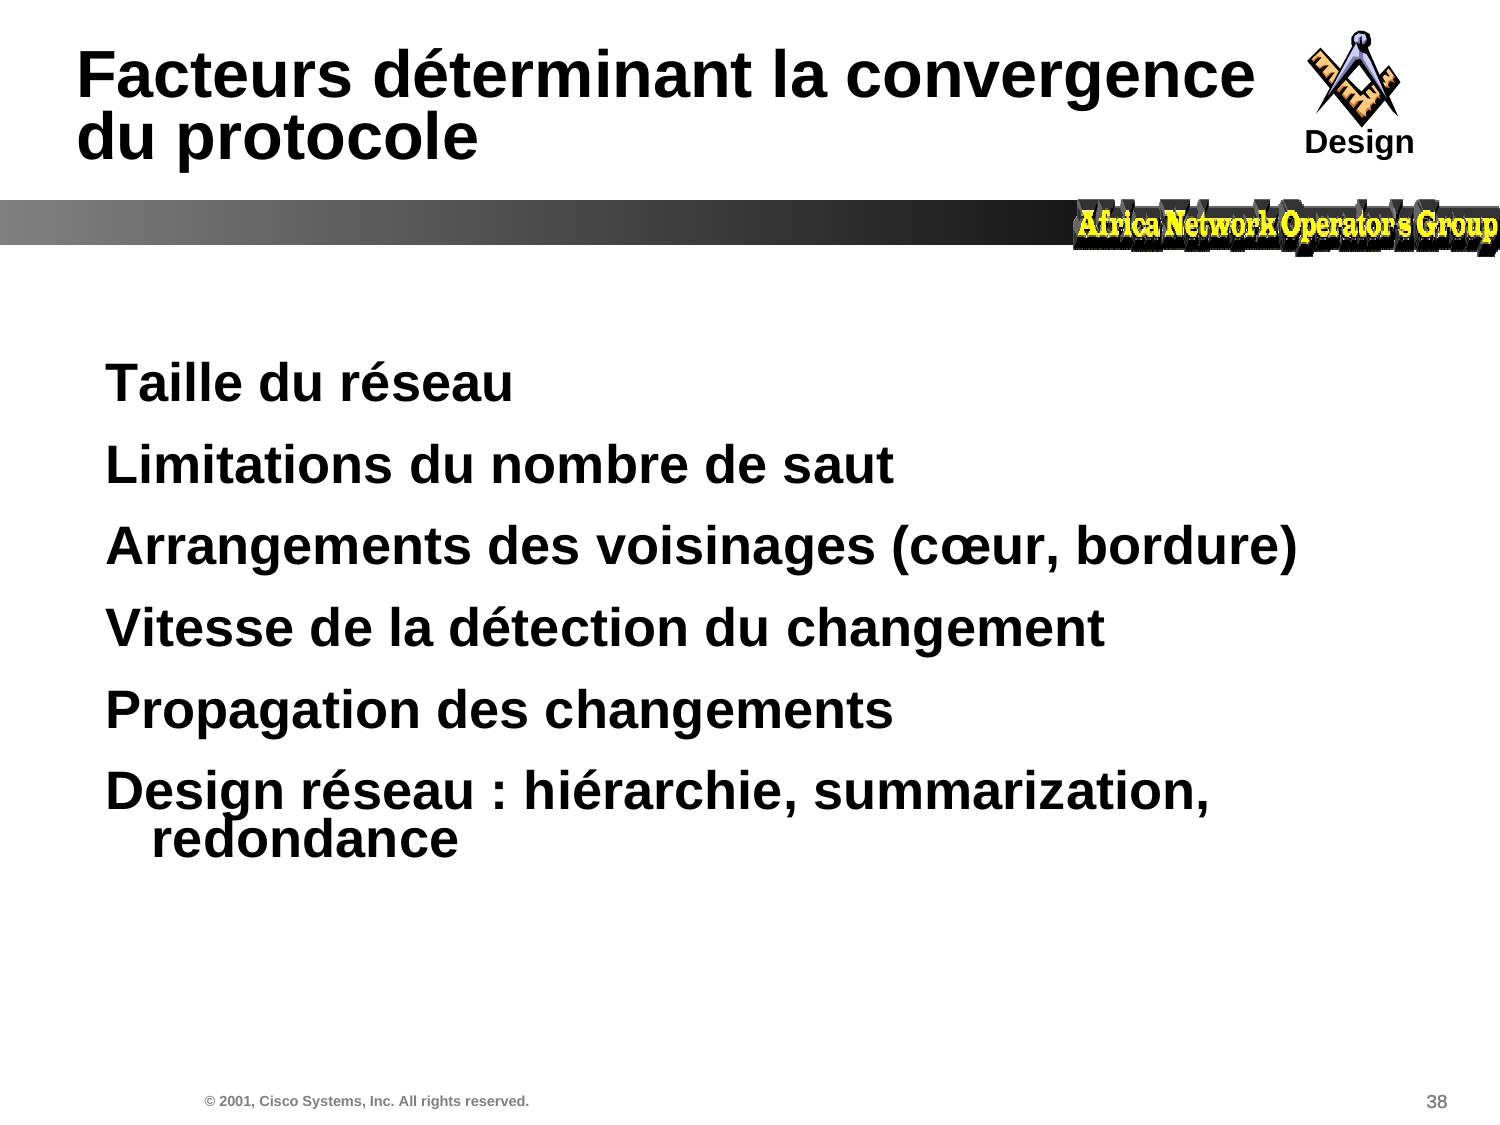

# Facteurs déterminant la convergence du protocole
Design
Taille du réseau
Limitations du nombre de saut
Arrangements des voisinages (cœur, bordure)‏
Vitesse de la détection du changement
Propagation des changements
Design réseau : hiérarchie, summarization, redondance